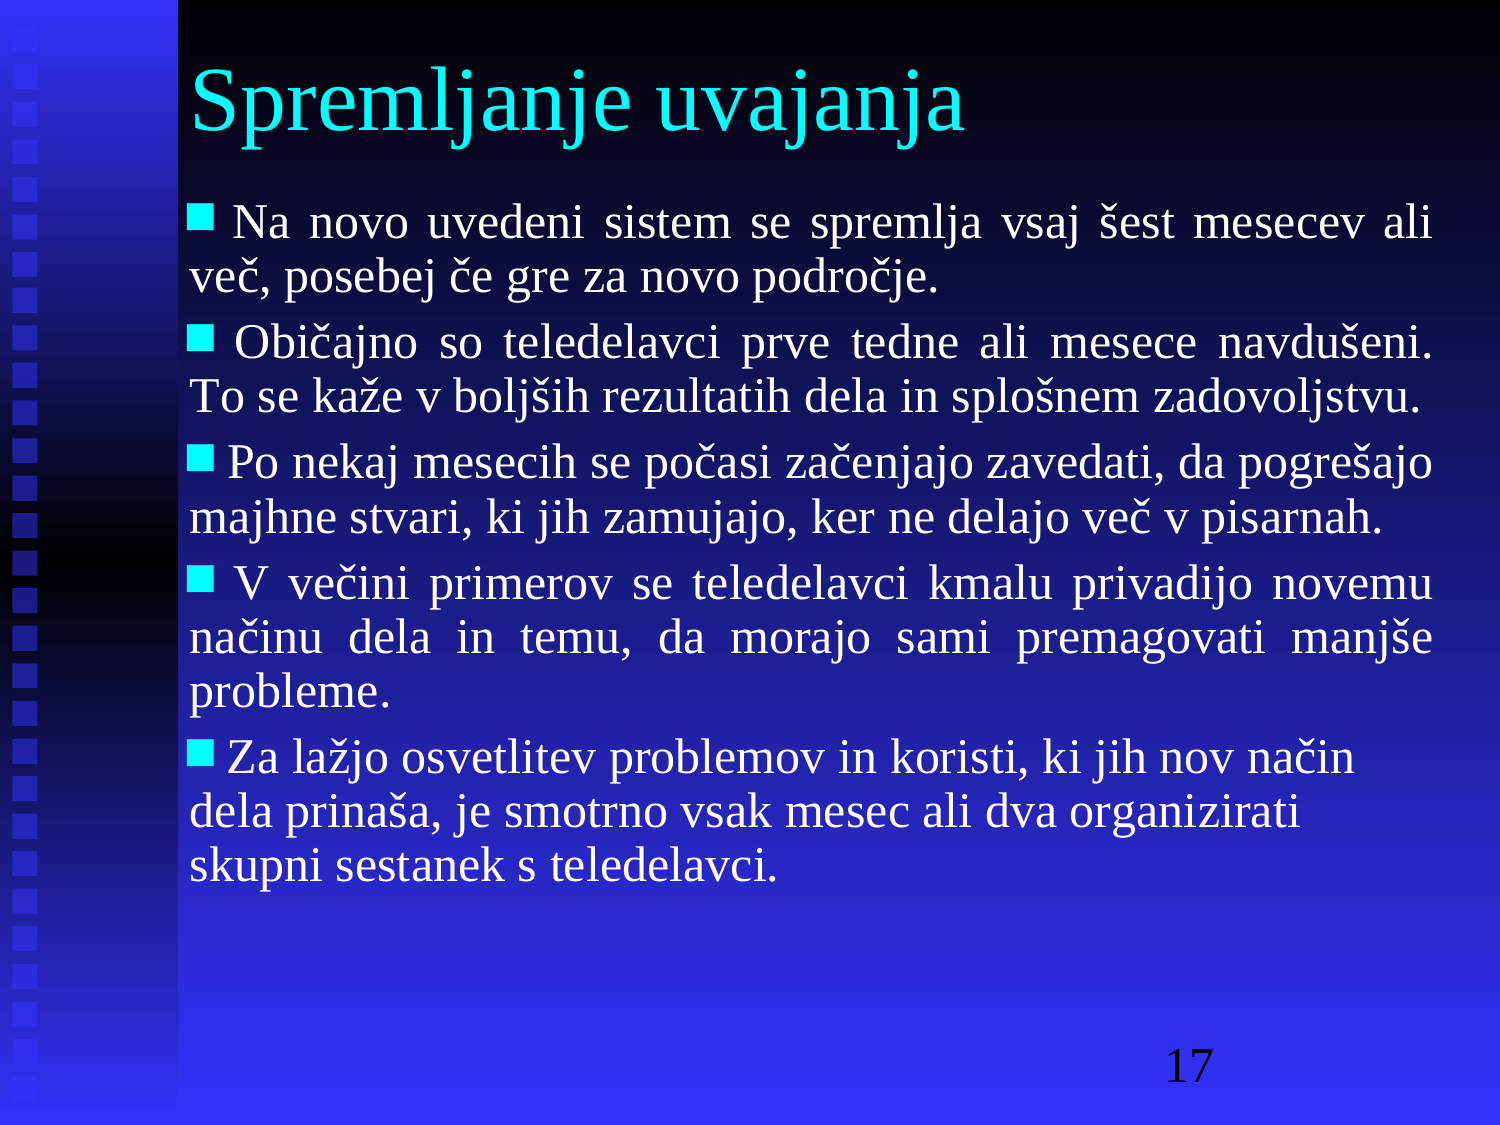

# Spremljanje uvajanja
 Na novo uvedeni sistem se spremlja vsaj šest mesecev ali več, posebej če gre za novo področje.
 Običajno so teledelavci prve tedne ali mesece navdušeni. To se kaže v boljših rezultatih dela in splošnem zadovoljstvu.
 Po nekaj mesecih se počasi začenjajo zavedati, da pogrešajo majhne stvari, ki jih zamujajo, ker ne delajo več v pisarnah.
 V večini primerov se teledelavci kmalu privadijo novemu načinu dela in temu, da morajo sami premagovati manjše probleme.
 Za lažjo osvetlitev problemov in koristi, ki jih nov način dela prinaša, je smotrno vsak mesec ali dva organizirati skupni sestanek s teledelavci.
17